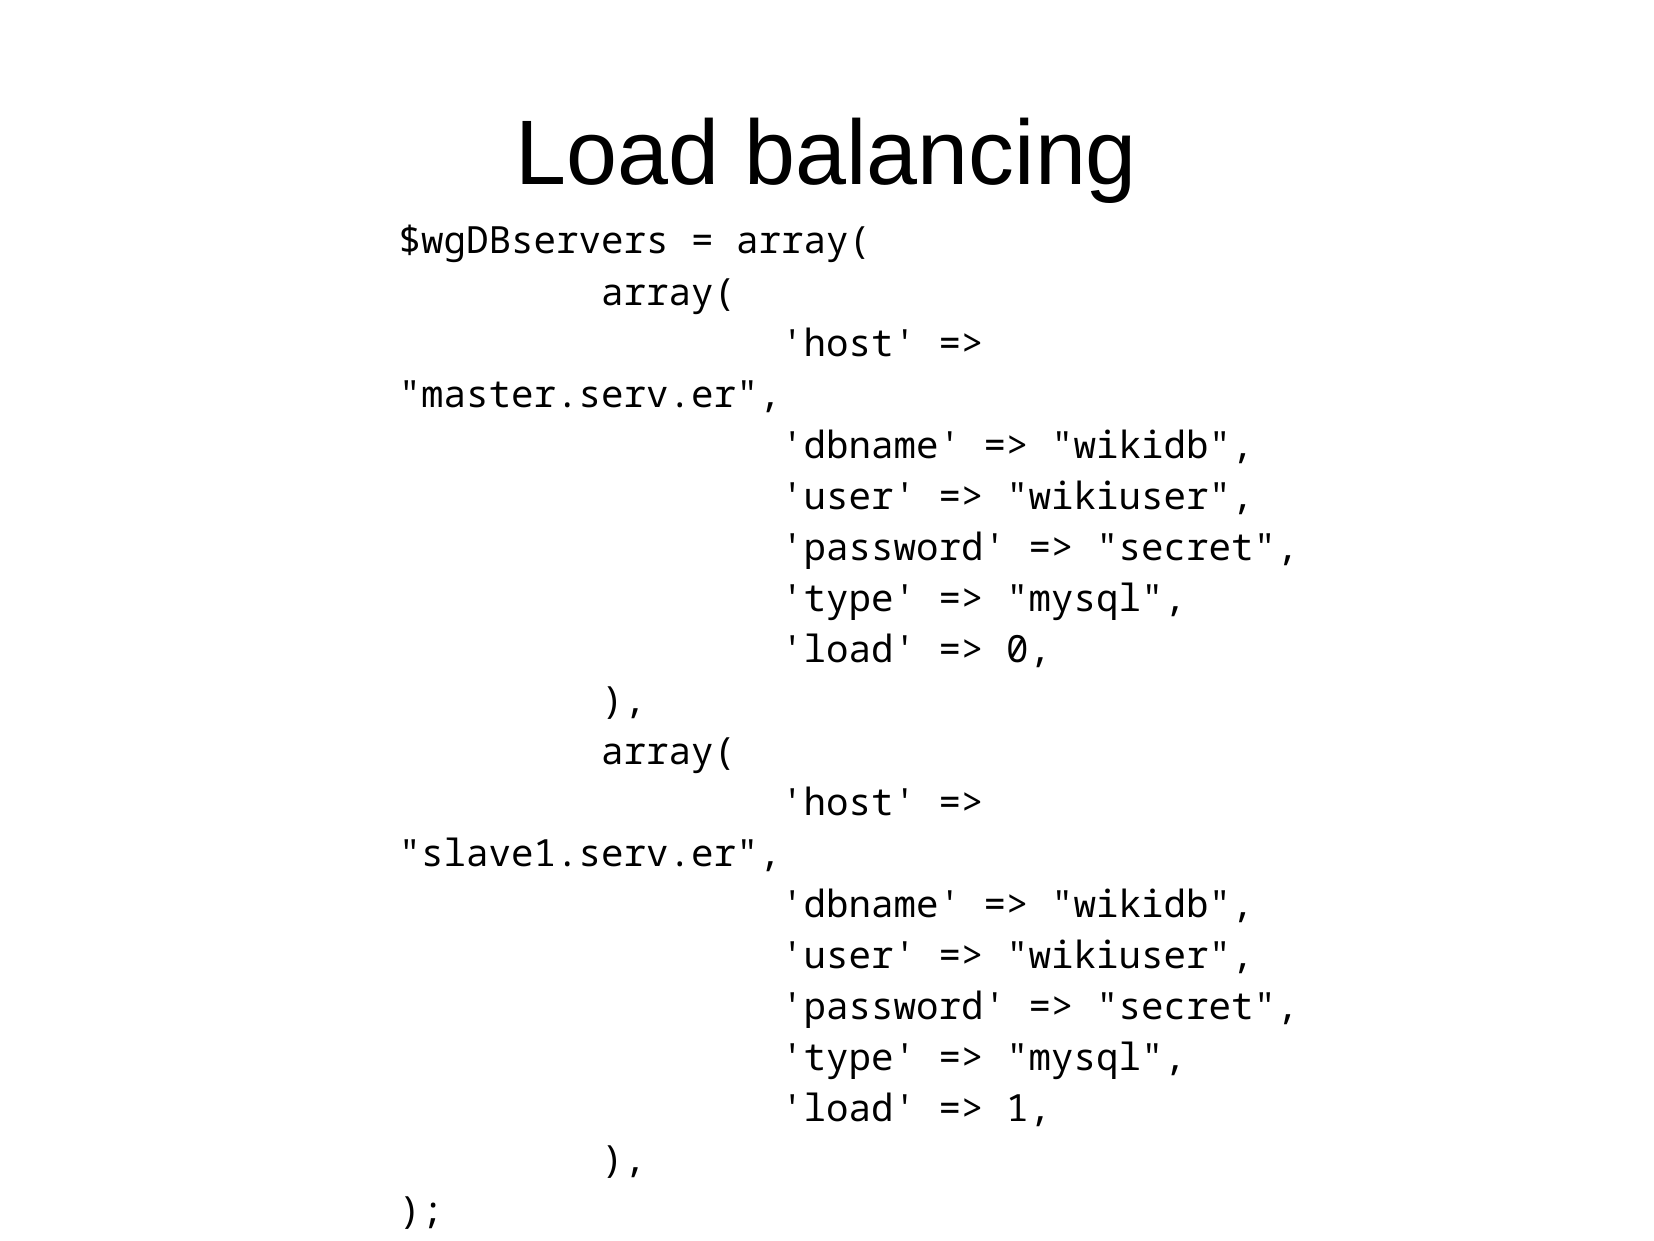

# Load balancing
$wgDBservers = array(
 array(
 'host' => "master.serv.er",
 'dbname' => "wikidb",
 'user' => "wikiuser",
 'password' => "secret",
 'type' => "mysql",
 'load' => 0,
 ),
 array(
 'host' => "slave1.serv.er",
 'dbname' => "wikidb",
 'user' => "wikiuser",
 'password' => "secret",
 'type' => "mysql",
 'load' => 1,
 ),
);